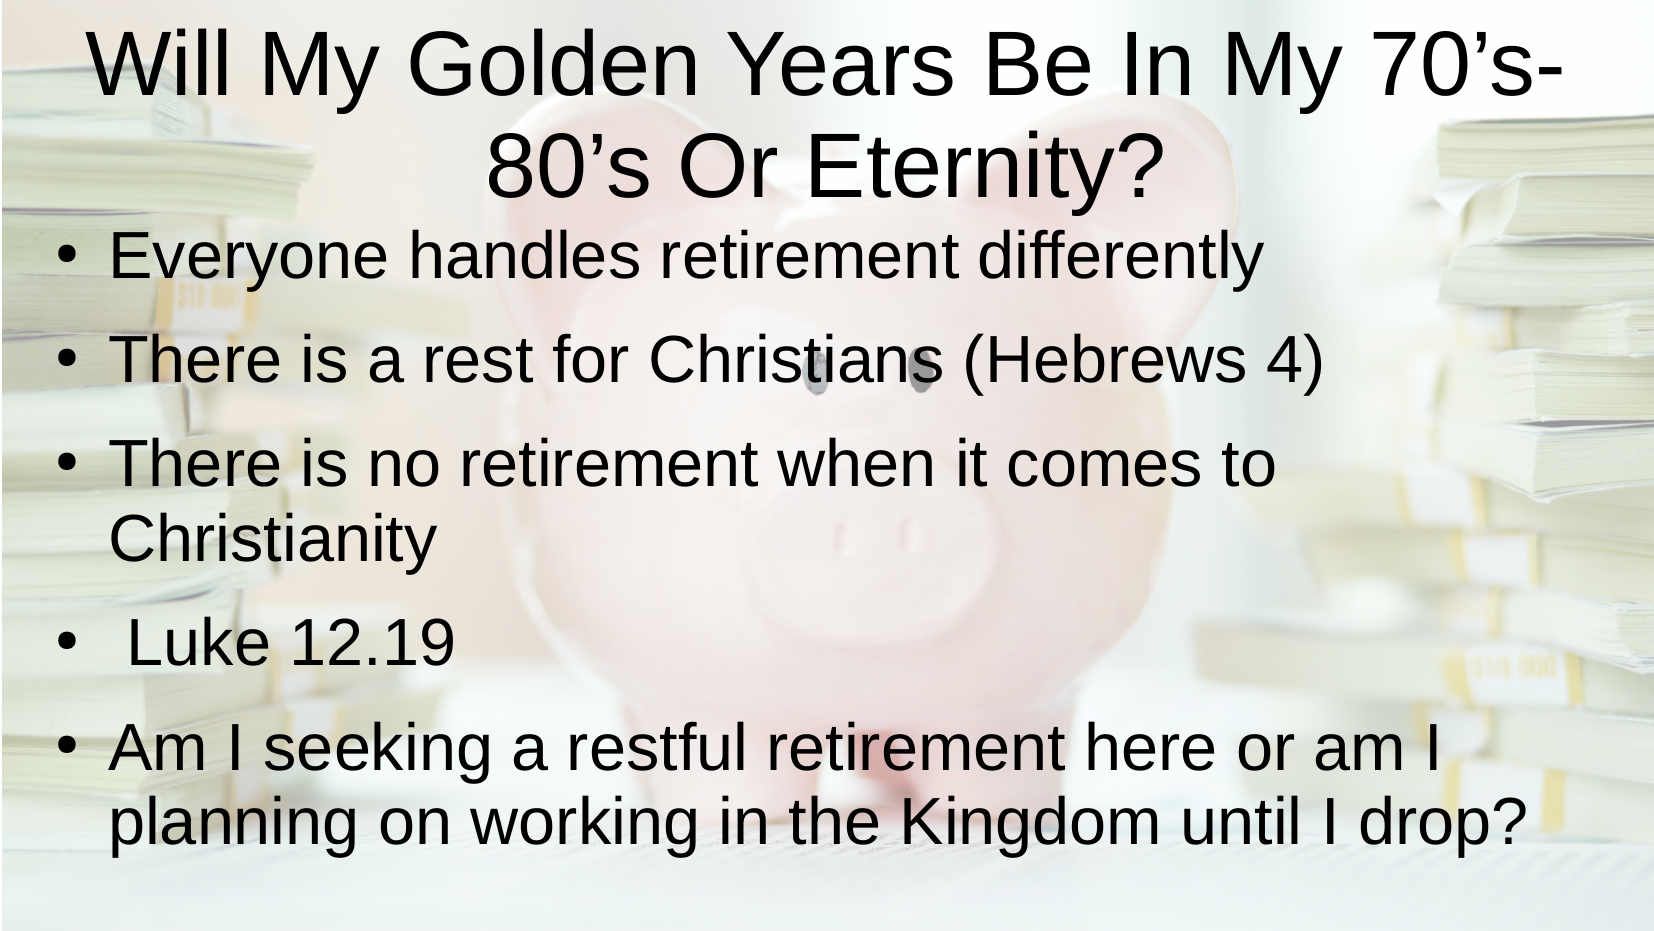

# Will My Golden Years Be In My 70’s-80’s Or Eternity?
Everyone handles retirement differently
There is a rest for Christians (Hebrews 4)
There is no retirement when it comes to Christianity
 Luke 12.19
Am I seeking a restful retirement here or am I planning on working in the Kingdom until I drop?